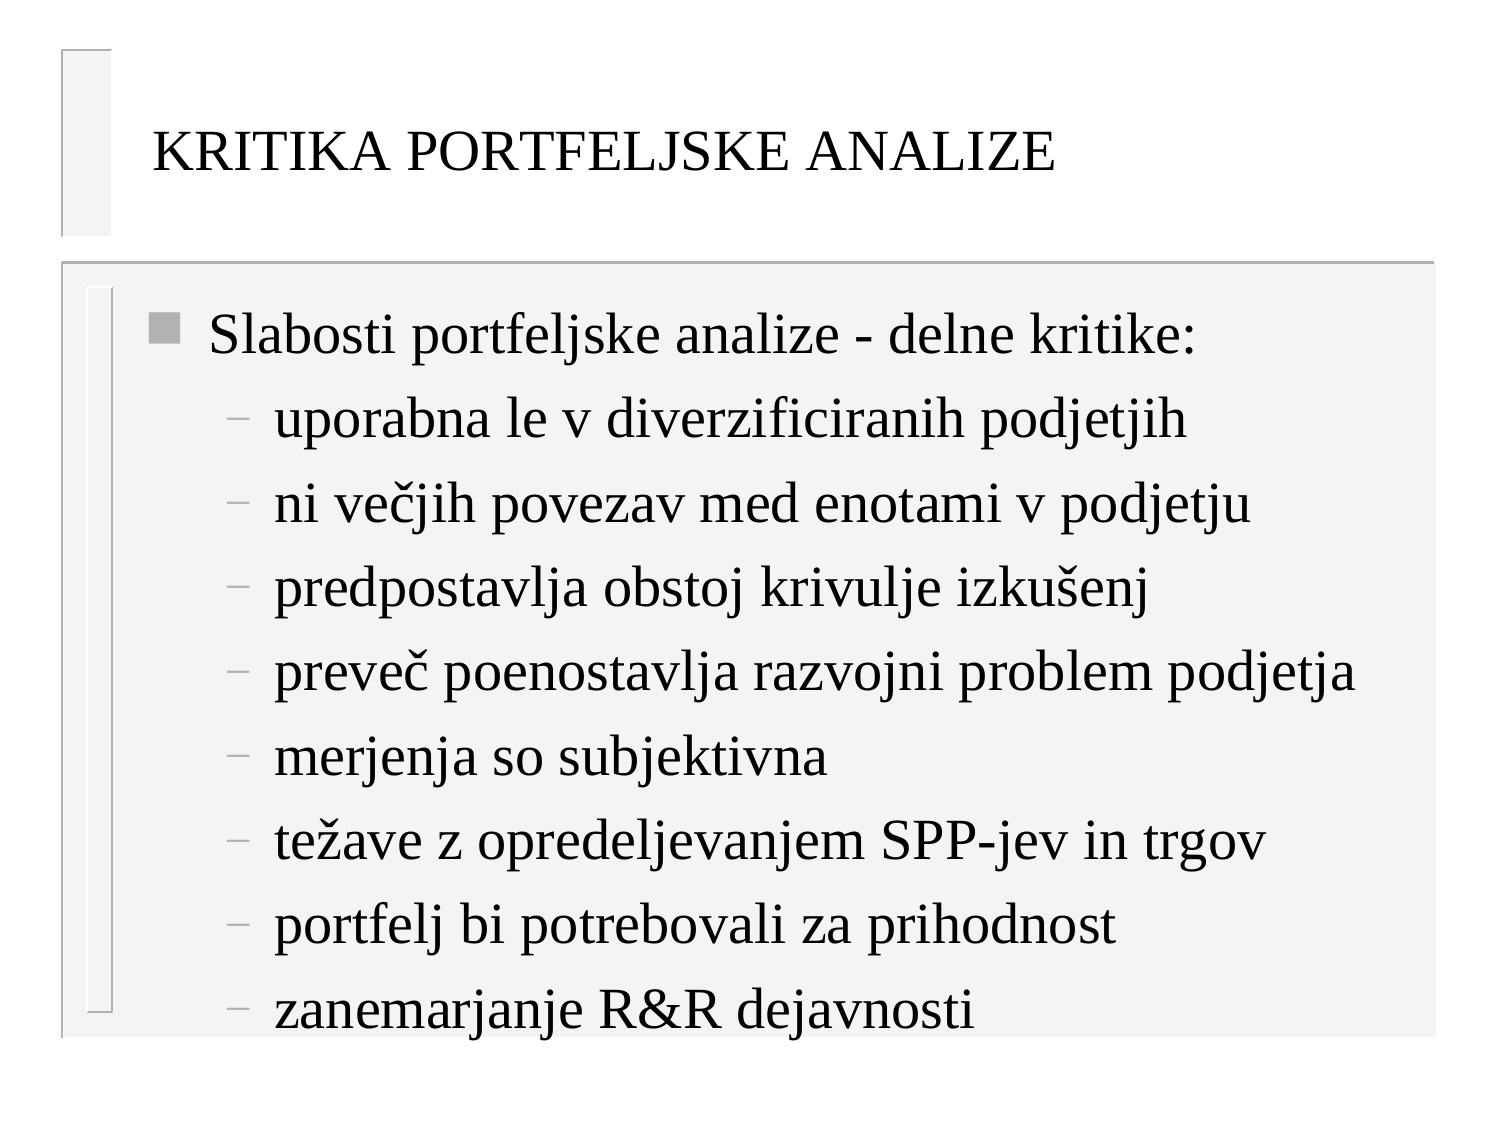

# KRITIKA PORTFELJSKE ANALIZE
Slabosti portfeljske analize - delne kritike:
uporabna le v diverzificiranih podjetjih
ni večjih povezav med enotami v podjetju
predpostavlja obstoj krivulje izkušenj
preveč poenostavlja razvojni problem podjetja
merjenja so subjektivna
težave z opredeljevanjem SPP-jev in trgov
portfelj bi potrebovali za prihodnost
zanemarjanje R&R dejavnosti